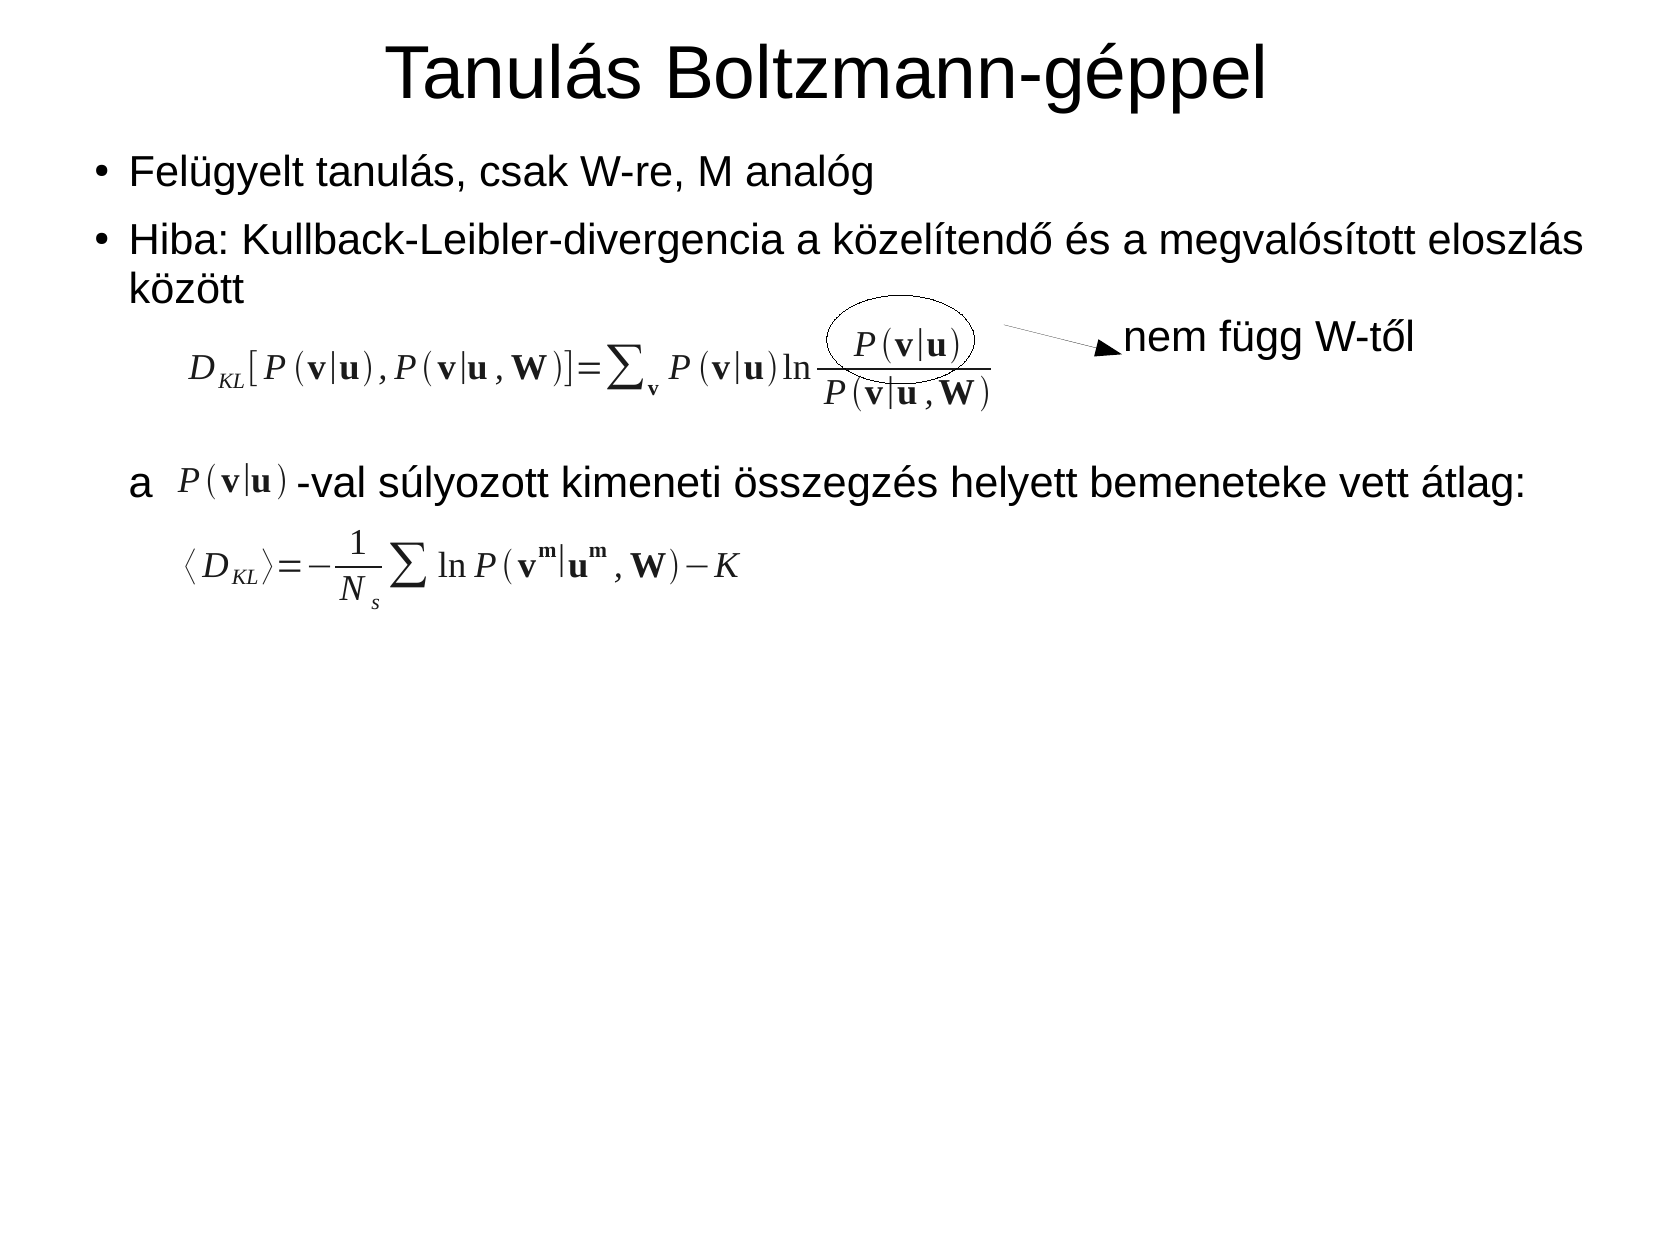

# Tanulás Boltzmann-géppel
Felügyelt tanulás, csak W-re, M analóg
Hiba: Kullback-Leibler-divergencia a közelítendő és a megvalósított eloszlás között
 nem függ W-től
a -val súlyozott kimeneti összegzés helyett bemeneteke vett átlag:
Gradient descent – egyetlen bemenetre
 a Boltzmann-eloszlásból
Delta-szabály – az összes lehetséges kimenetre való átlagot az aktuális értékkel közelítjük
Két fázis: hebbi anti-hebbi
Nem felügyelt